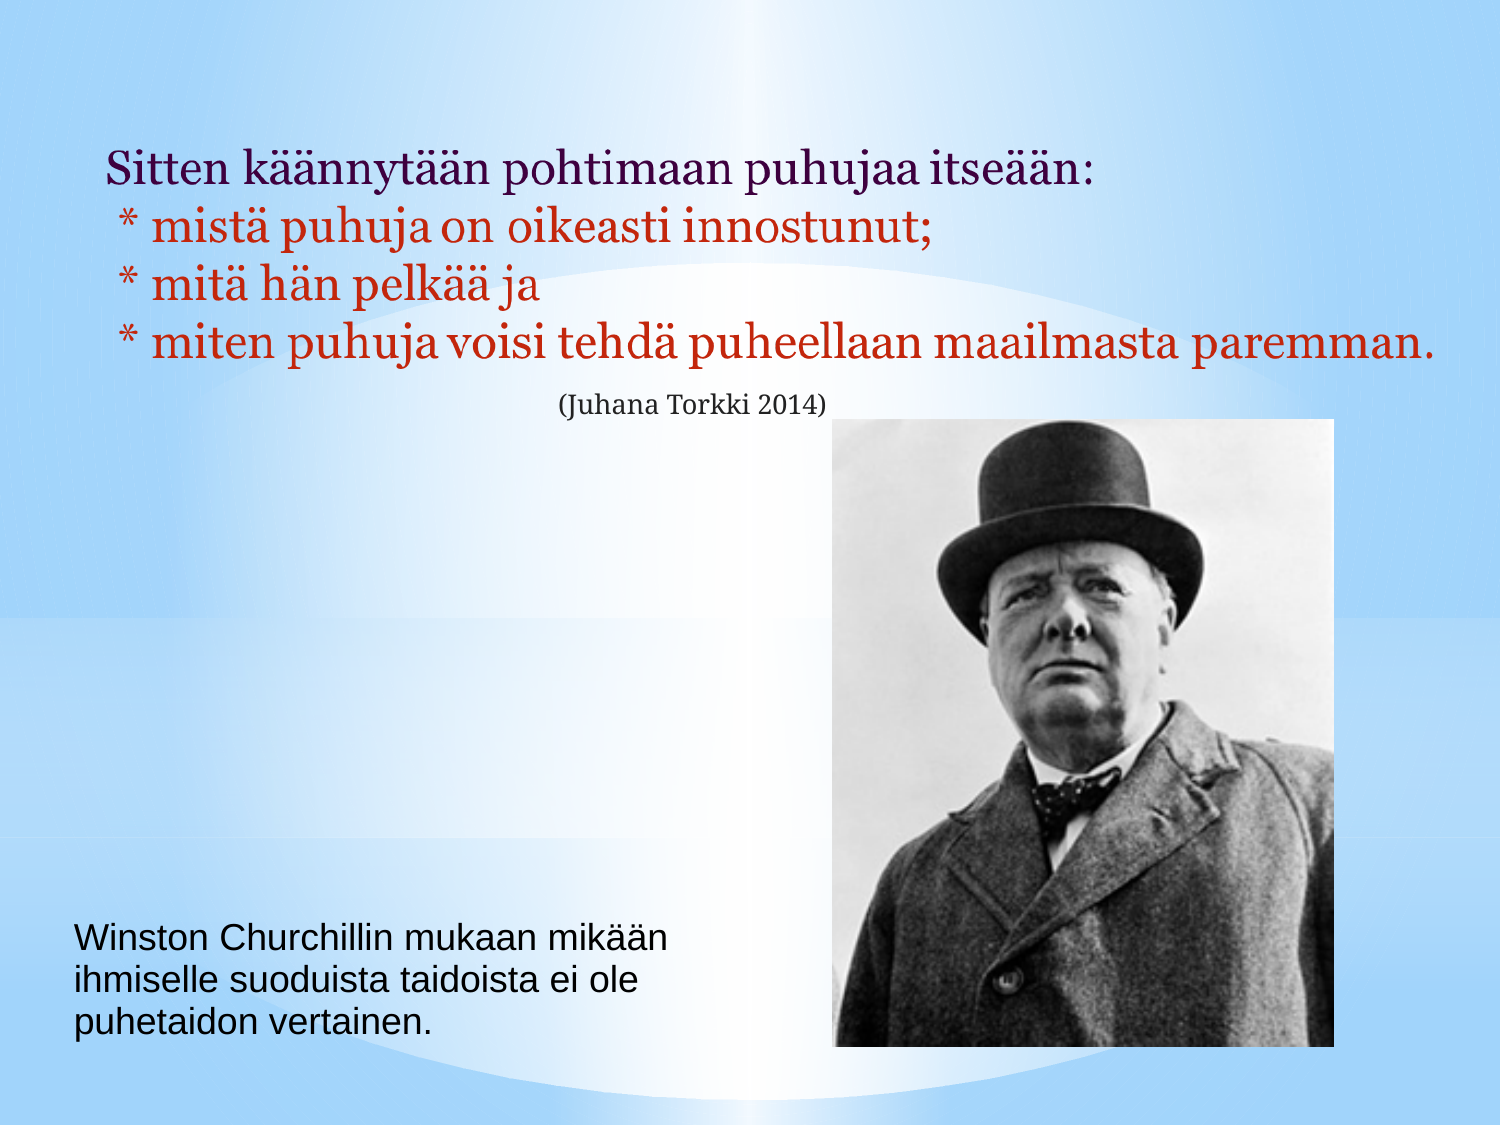

(Juhana Torkki 2014)
Winston Churchillin mukaan mikään ihmiselle suoduista taidoista ei ole puhetaidon vertainen.